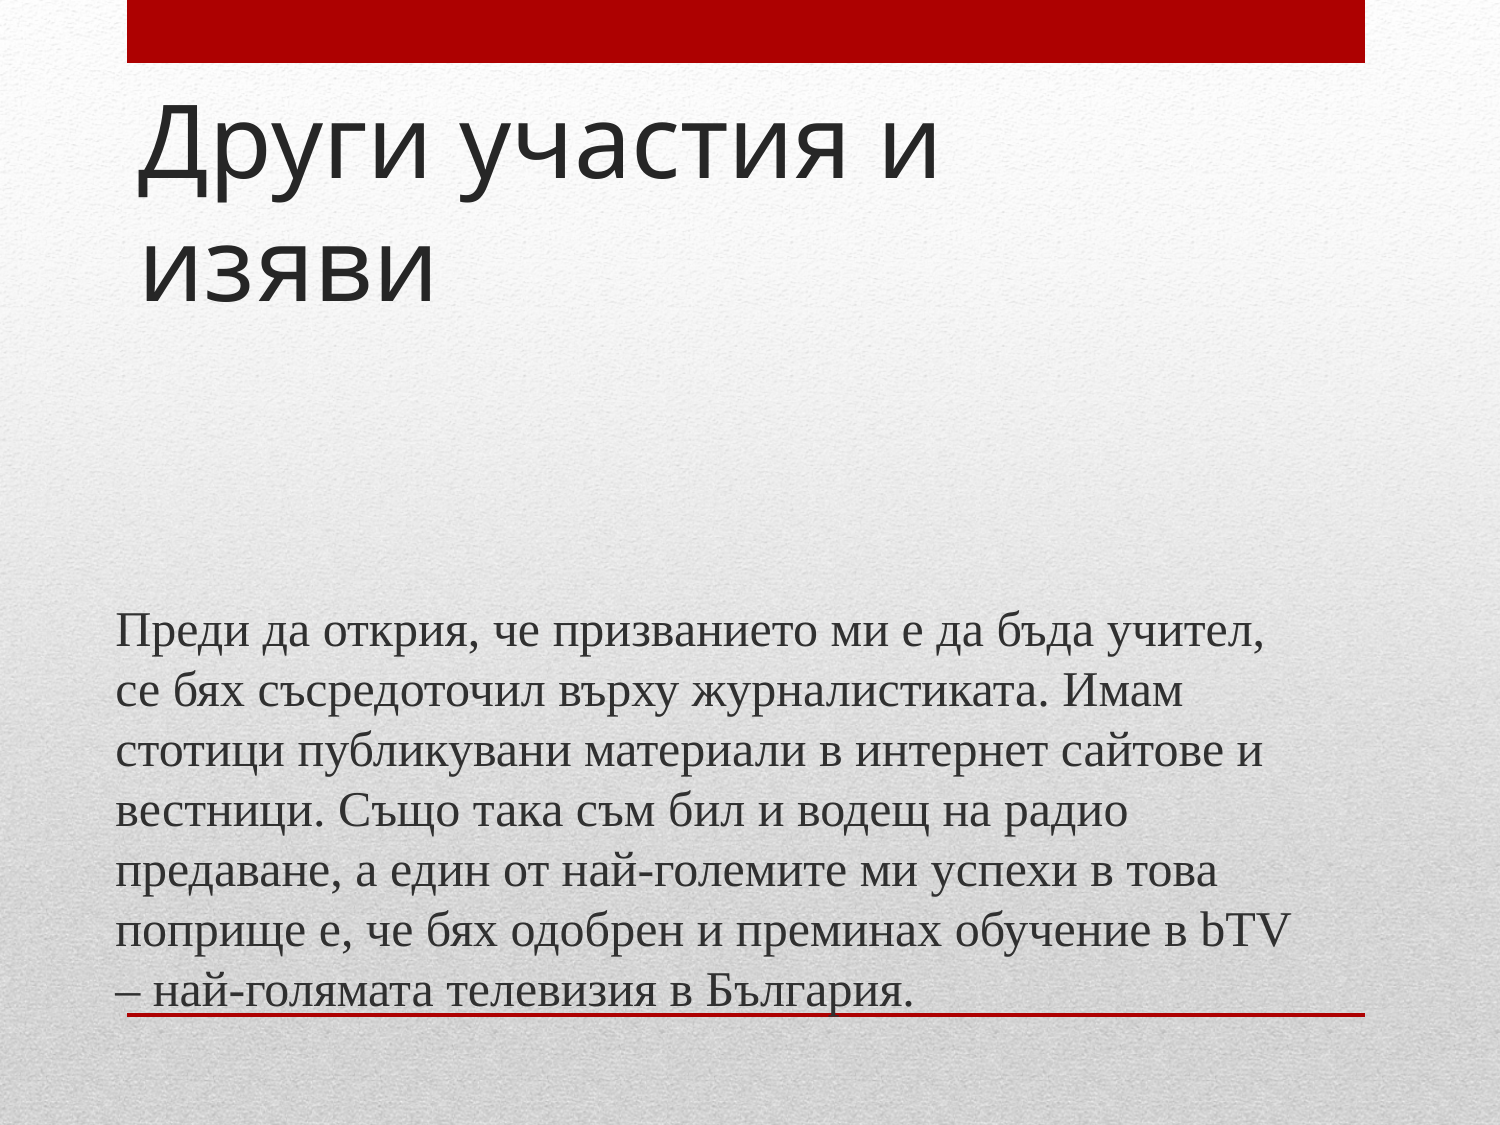

# Други участия и изяви
Преди да открия, че призванието ми е да бъда учител, се бях съсредоточил върху журналистиката. Имам стотици публикувани материали в интернет сайтове и вестници. Също така съм бил и водещ на радио предаване, а един от най-големите ми успехи в това поприще е, че бях одобрен и преминах обучение в bTV – най-голямата телевизия в България.